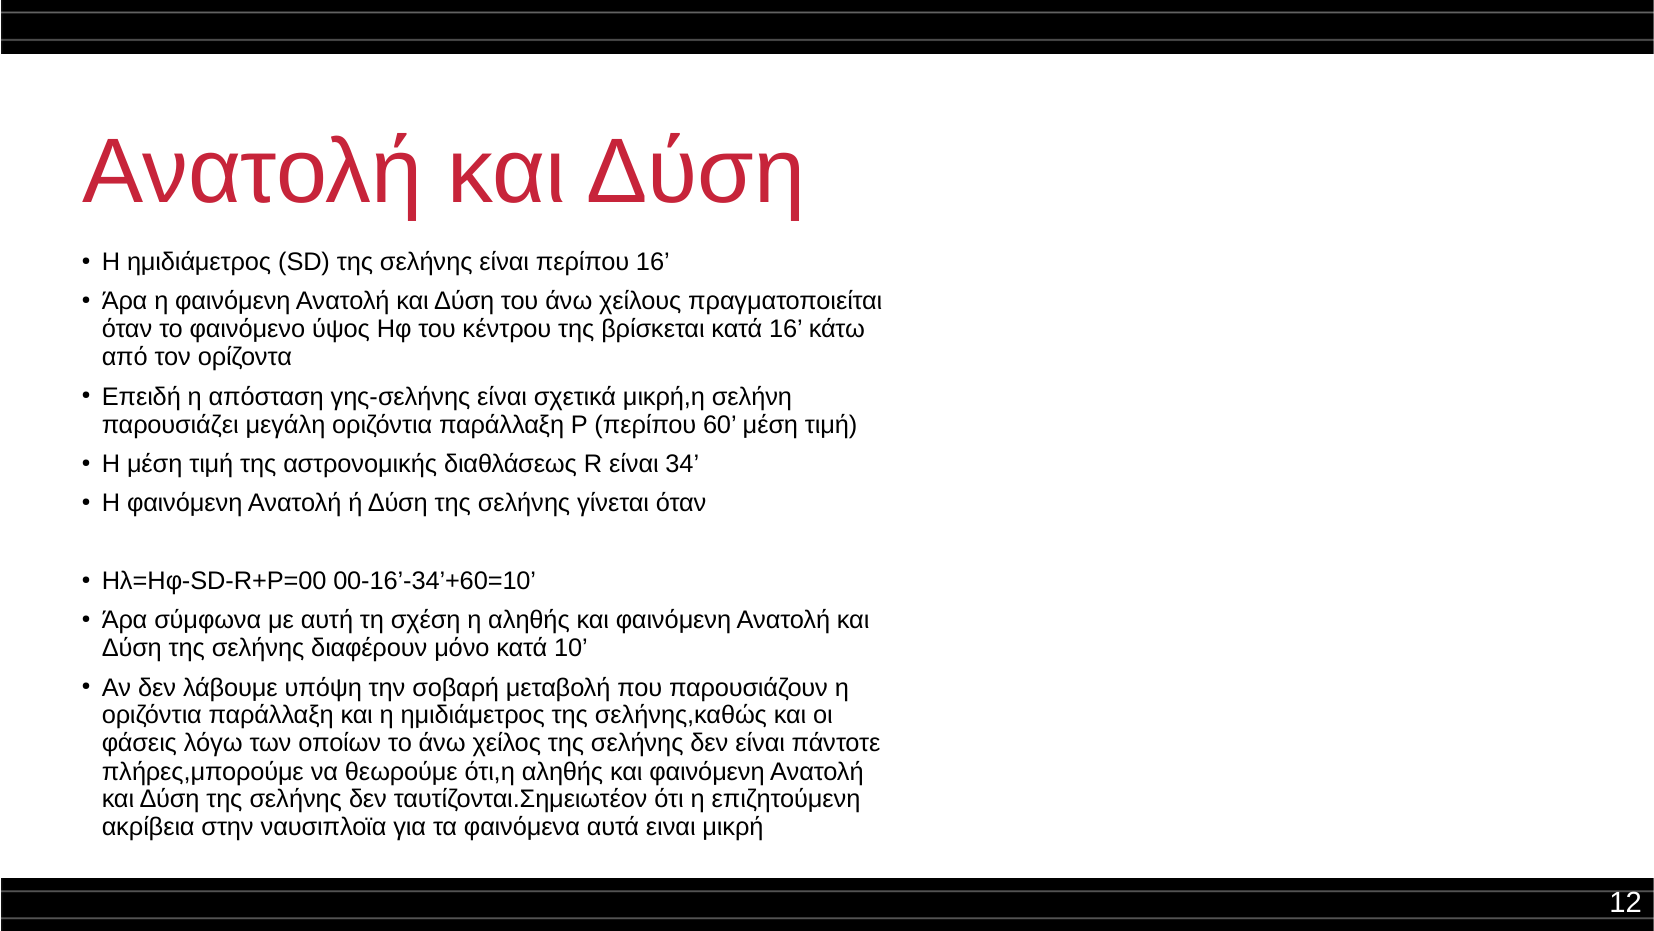

# Ανατολή και Δύση
νός
Η ημιδιάμετρος (SD) της σελήνης είναι περίπου 16’
Άρα η φαινόμενη Ανατολή και Δύση του άνω χείλους πραγματοποιείται όταν το φαινόμενο ύψος Hφ του κέντρου της βρίσκεται κατά 16’ κάτω από τον ορίζοντα
Επειδή η απόσταση γης-σελήνης είναι σχετικά μικρή,η σελήνη παρουσιάζει μεγάλη οριζόντια παράλλαξη P (περίπου 60’ μέση τιμή)
Η μέση τιμή της αστρονομικής διαθλάσεως R είναι 34’
H φαινόμενη Ανατολή ή Δύση της σελήνης γίνεται όταν
Ηλ=Ηφ-SD-R+P=00 00-16’-34’+60=10’
Άρα σύμφωνα με αυτή τη σχέση η αληθής και φαινόμενη Ανατολή και Δύση της σελήνης διαφέρουν μόνο κατά 10’
Αν δεν λάβουμε υπόψη την σοβαρή μεταβολή που παρουσιάζουν η οριζόντια παράλλαξη και η ημιδιάμετρος της σελήνης,καθώς και οι φάσεις λόγω των οποίων το άνω χείλος της σελήνης δεν είναι πάντοτε πλήρες,μπορούμε να θεωρούμε ότι,η αληθής και φαινόμενη Ανατολή και Δύση της σελήνης δεν ταυτίζονται.Σημειωτέον ότι η επιζητούμενη ακρίβεια στην ναυσιπλοϊα για τα φαινόμενα αυτά ειναι μικρή